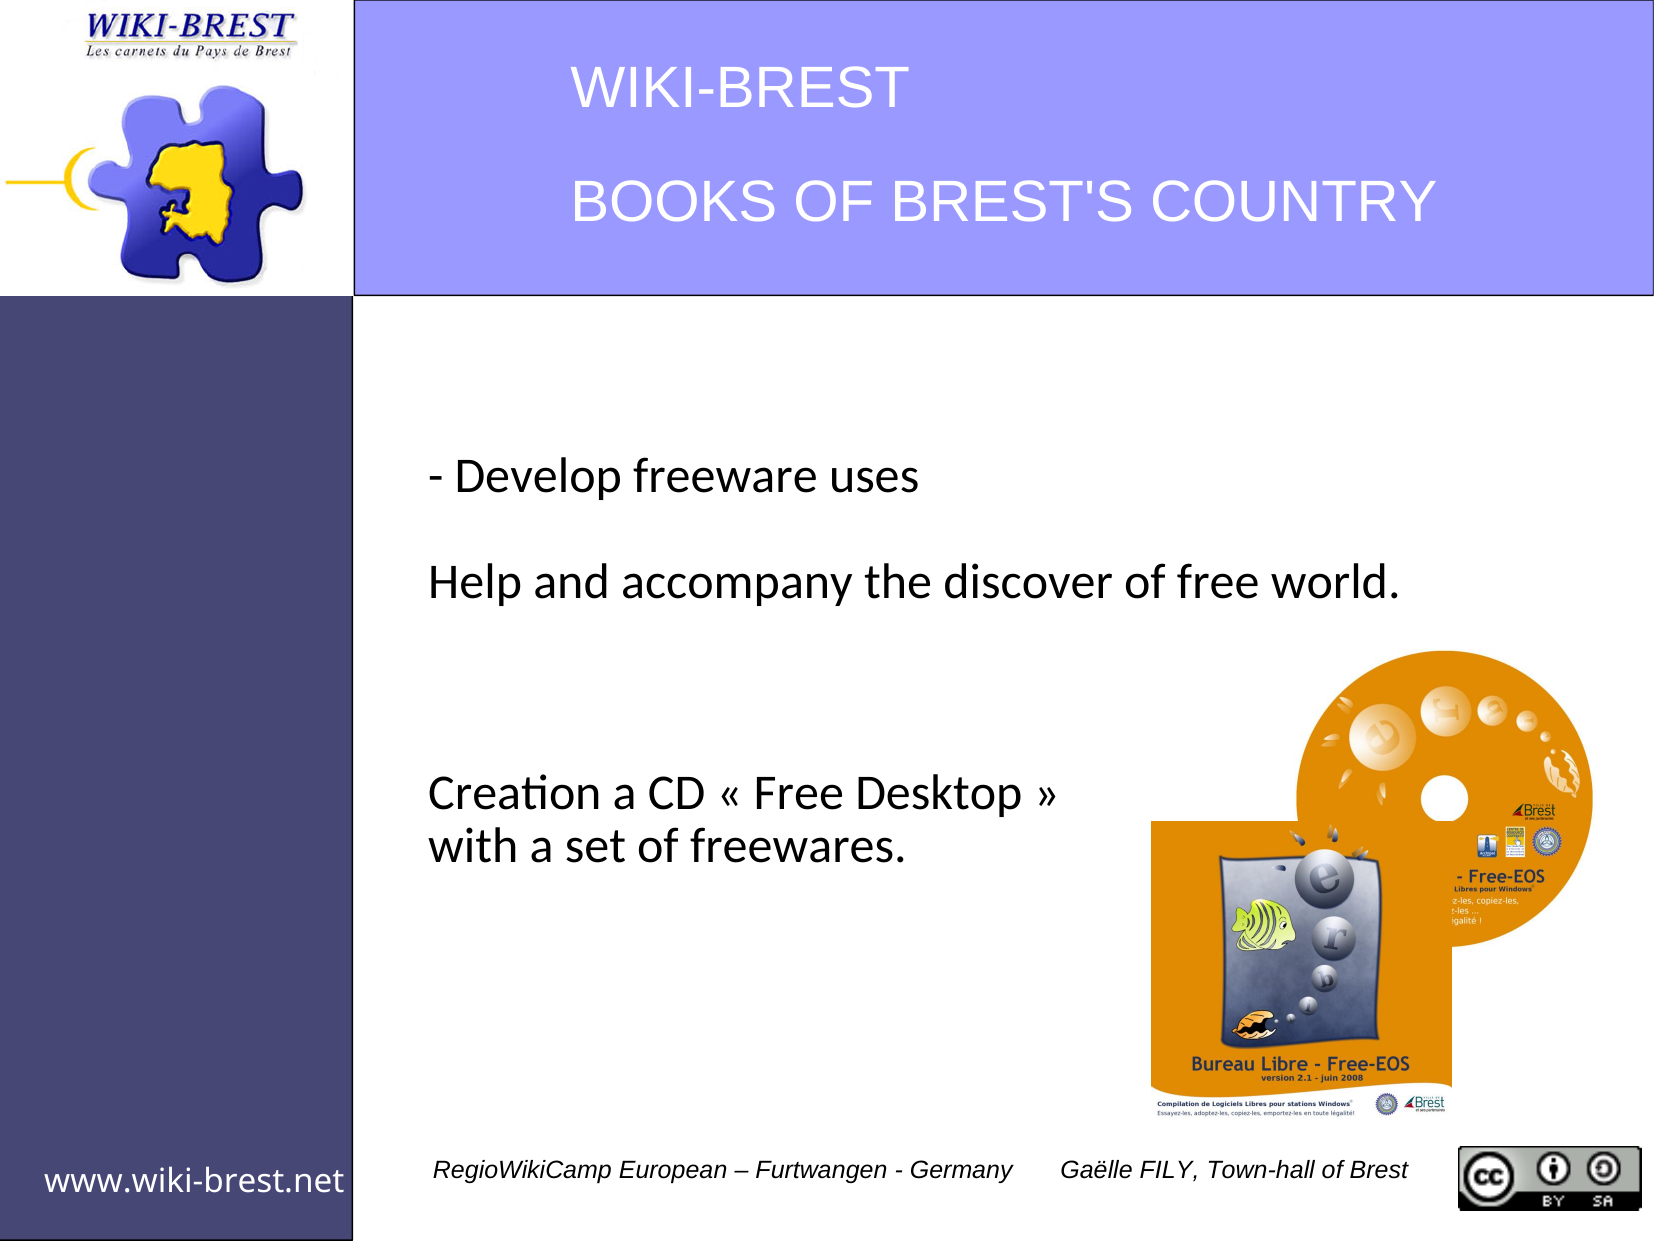

- Develop freeware uses
Help and accompany the discover of free world.
Creation a CD « Free Desktop »
with a set of freewares.